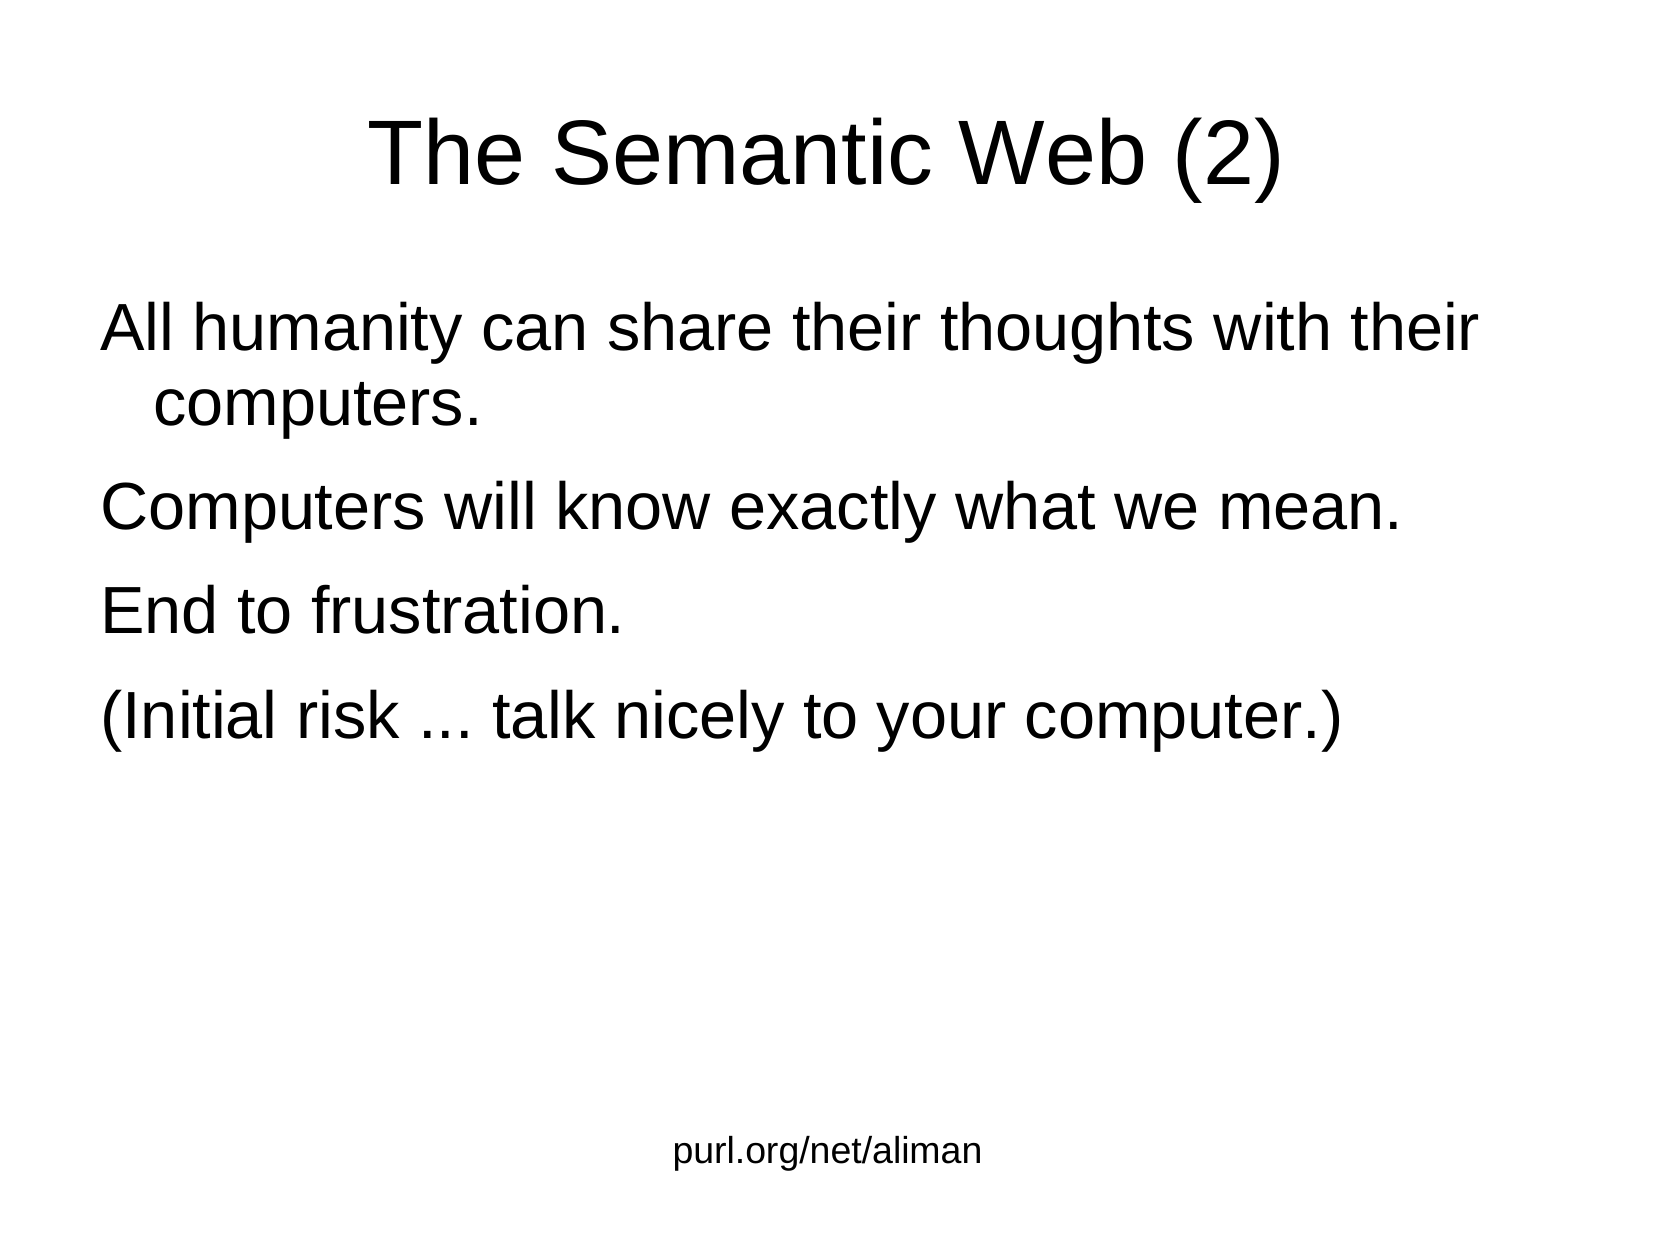

# The Semantic Web (2)
All humanity can share their thoughts with their computers.
Computers will know exactly what we mean.
End to frustration.
(Initial risk ... talk nicely to your computer.)